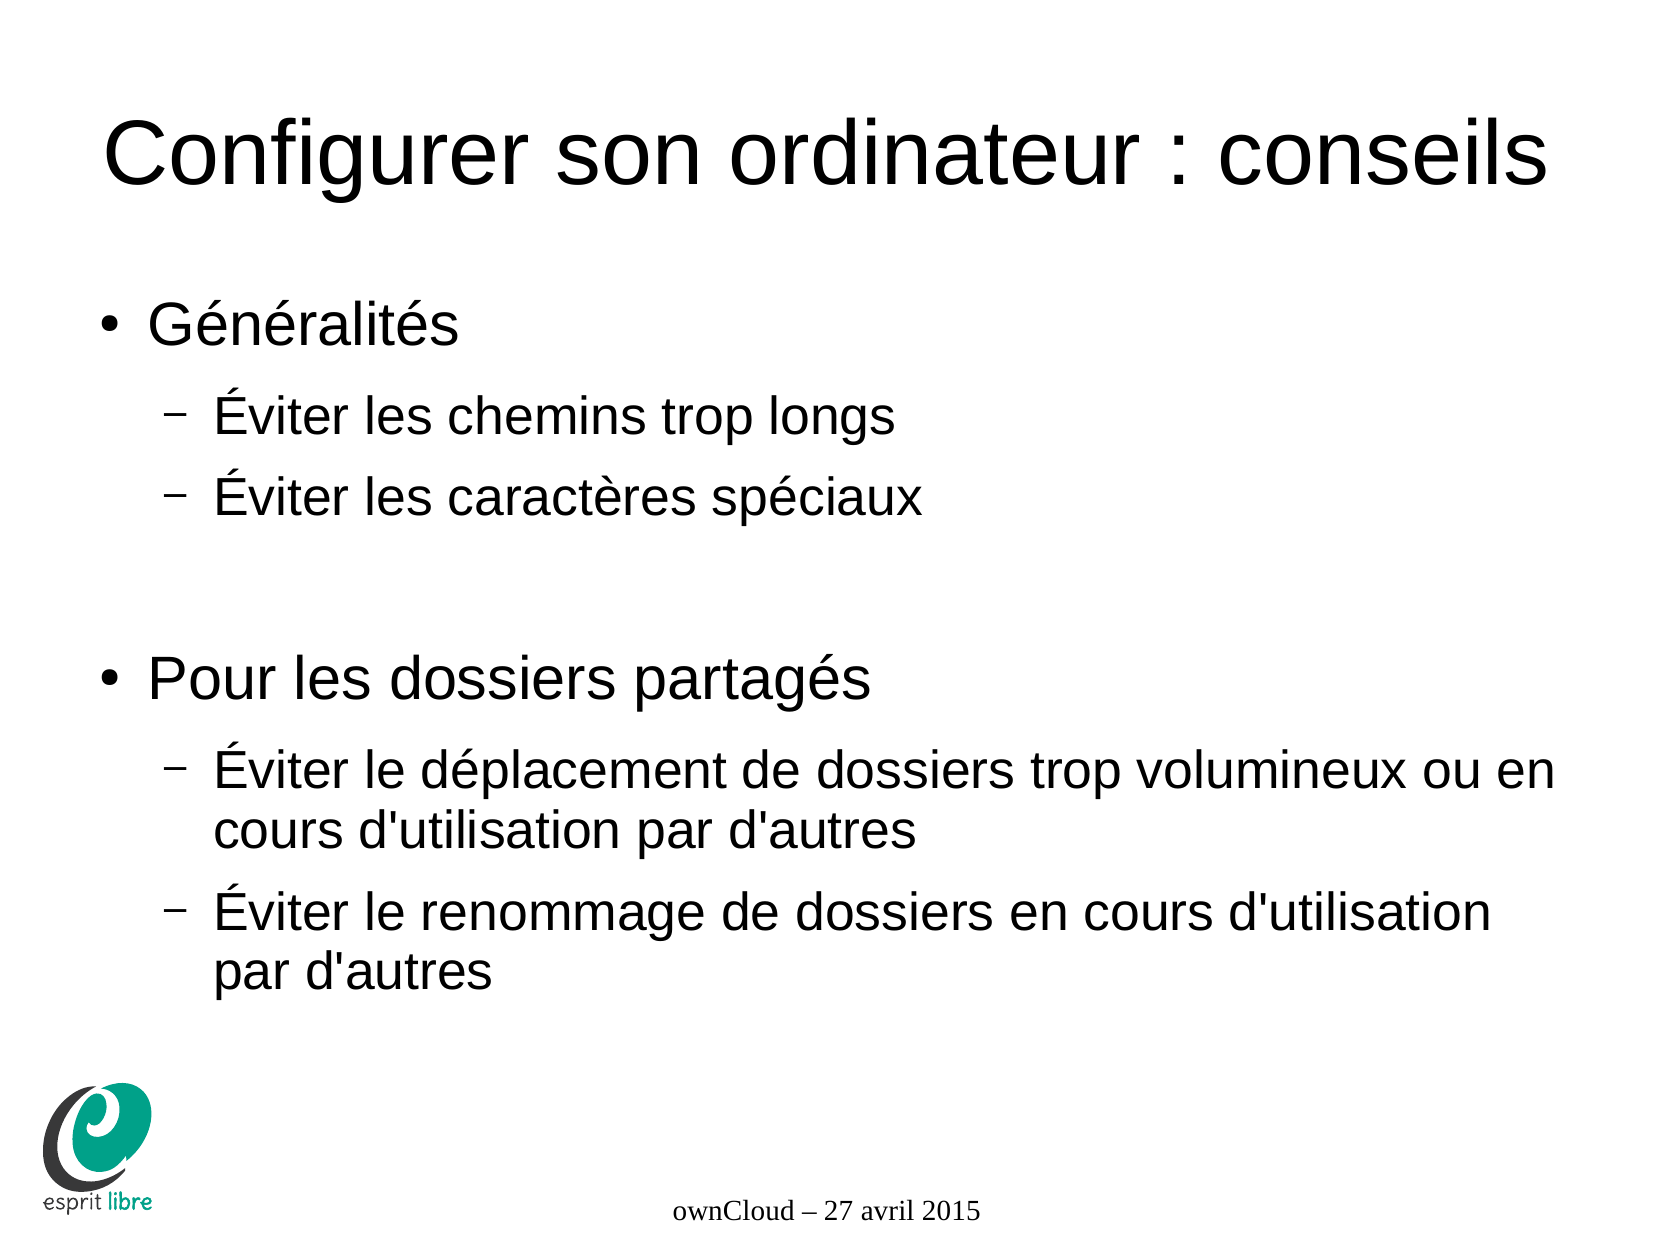

# Configurer son ordinateur : conseils
Généralités
Éviter les chemins trop longs
Éviter les caractères spéciaux
Pour les dossiers partagés
Éviter le déplacement de dossiers trop volumineux ou en cours d'utilisation par d'autres
Éviter le renommage de dossiers en cours d'utilisation par d'autres